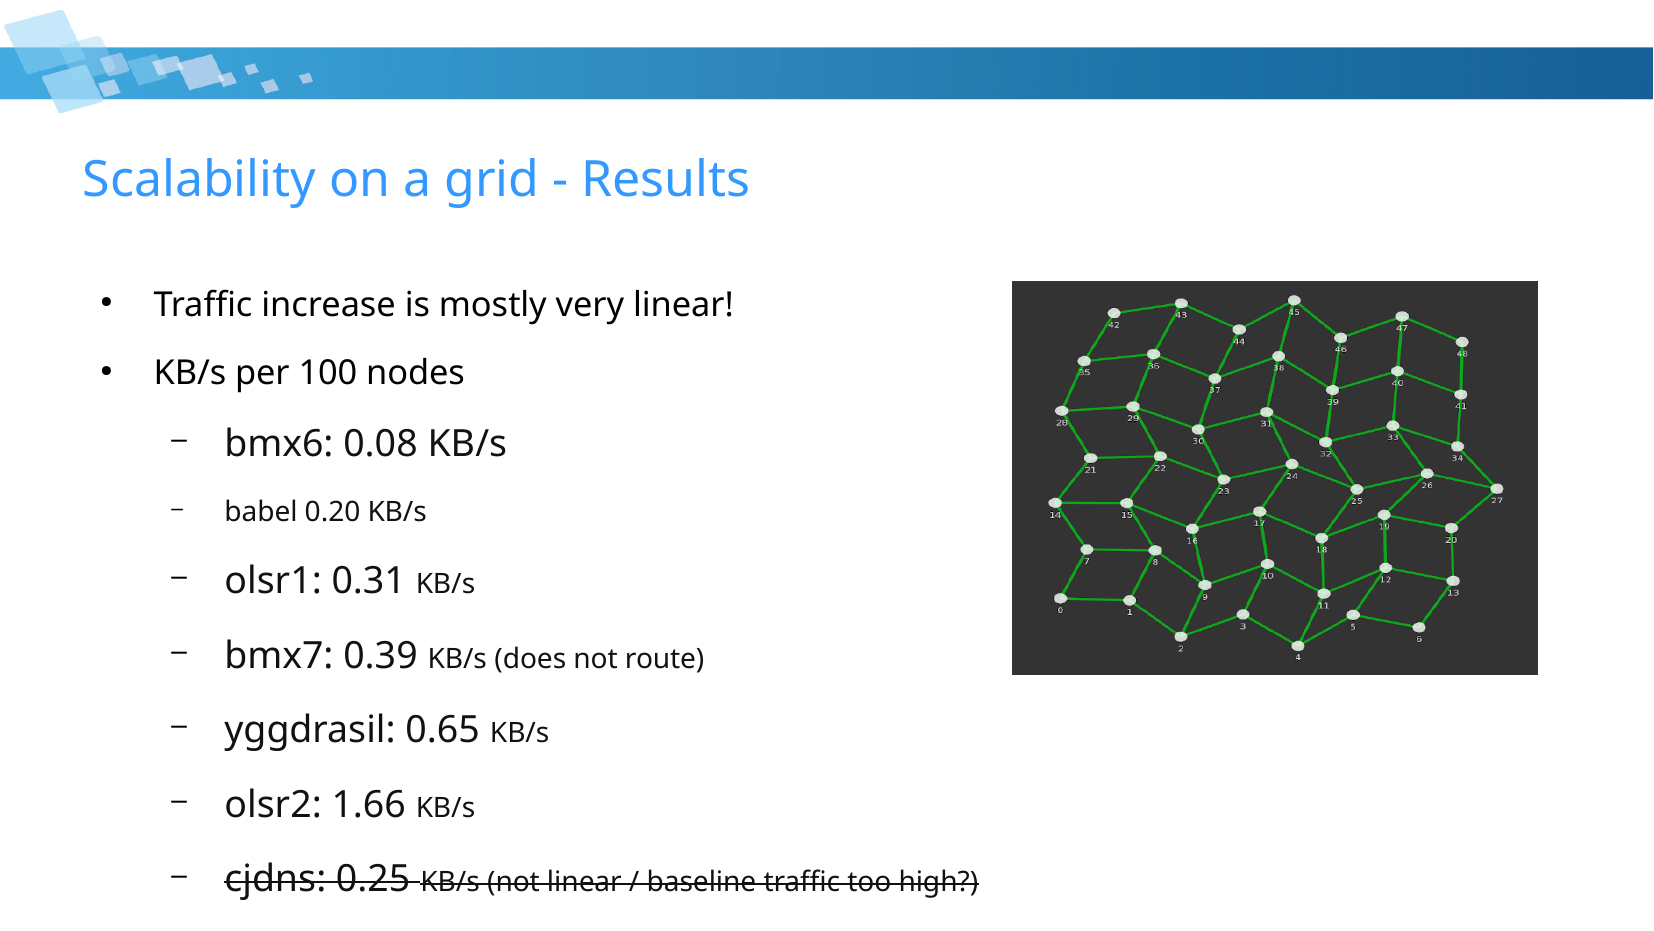

# Scalability on a grid - Results
Traffic increase is mostly very linear!
KB/s per 100 nodes
bmx6: 0.08 KB/s
babel 0.20 KB/s
olsr1: 0.31 KB/s
bmx7: 0.39 KB/s (does not route)
yggdrasil: 0.65 KB/s
olsr2: 1.66 KB/s
cjdns: 0.25 KB/s (not linear / baseline traffic too high?)